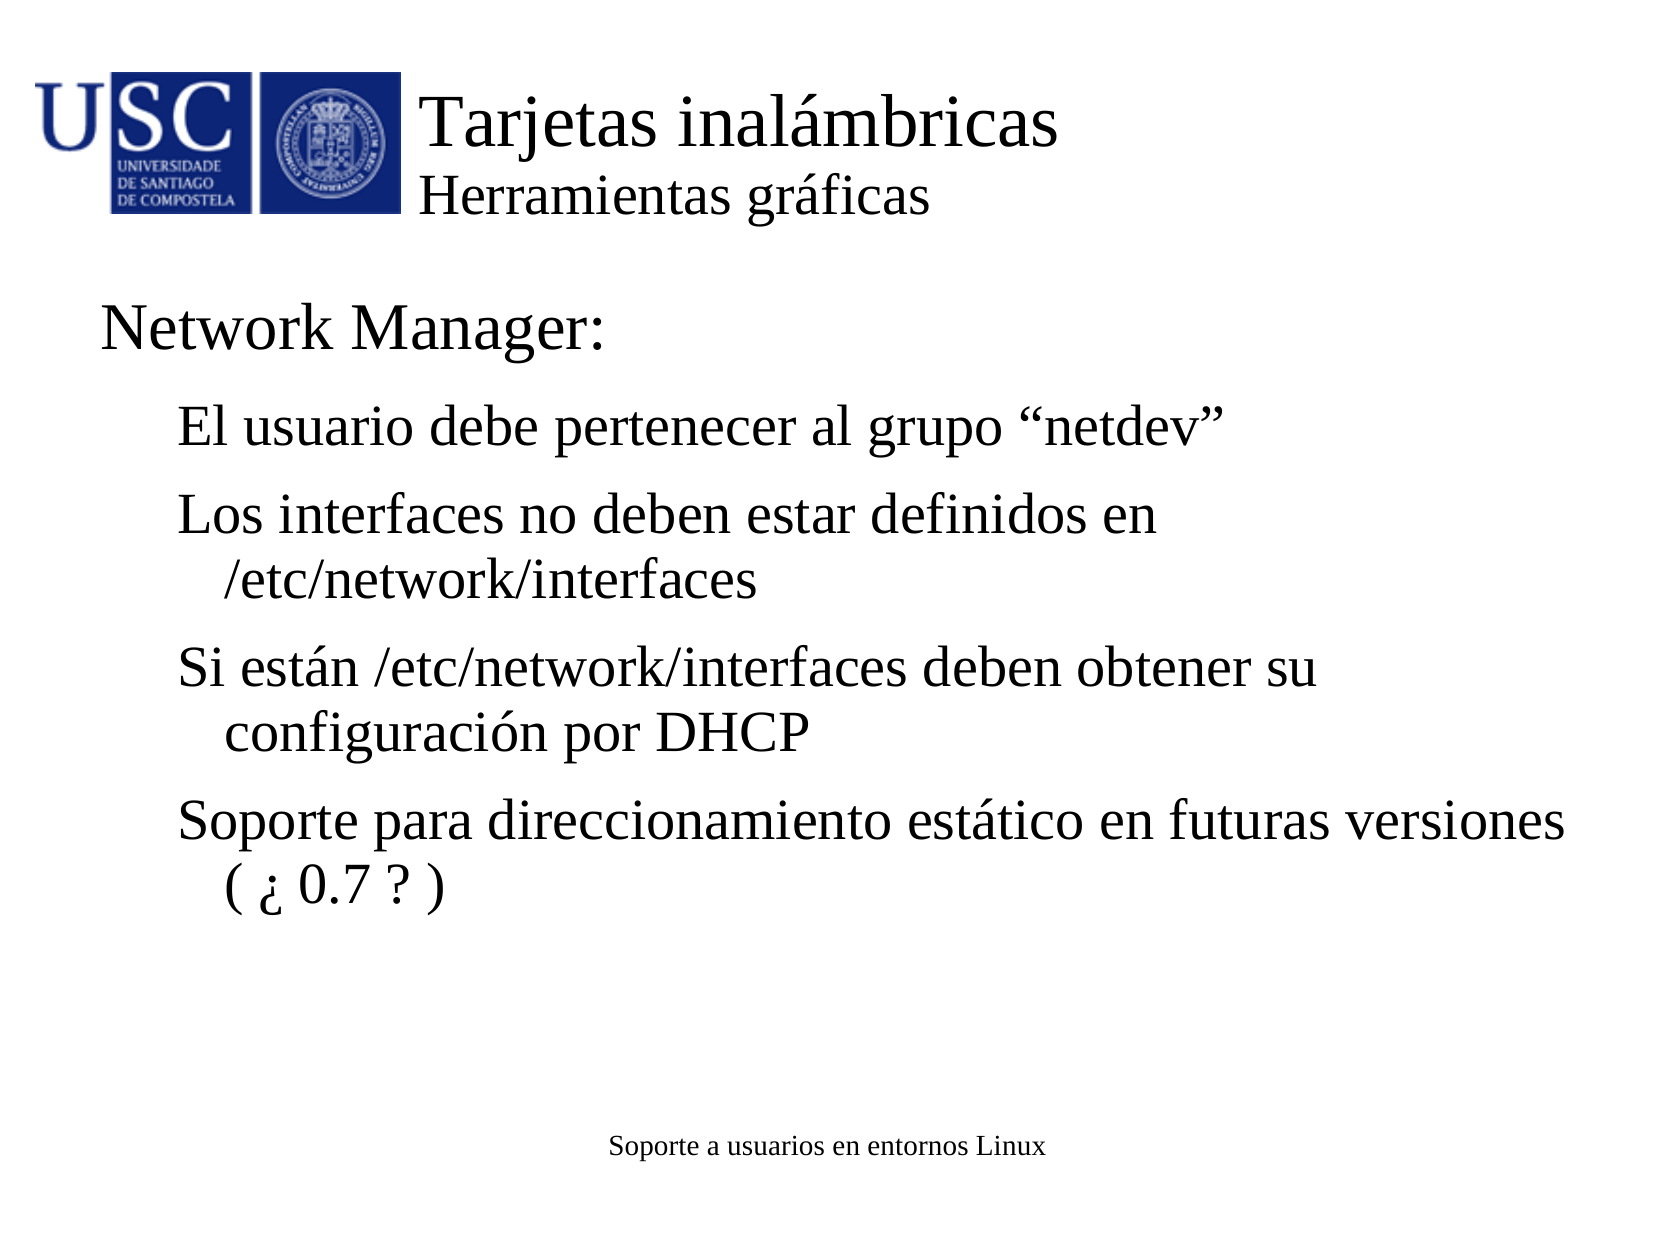

# Tarjetas inalámbricas Herramientas gráficas
Network Manager:
El usuario debe pertenecer al grupo “netdev”
Los interfaces no deben estar definidos en /etc/network/interfaces
Si están /etc/network/interfaces deben obtener su configuración por DHCP
Soporte para direccionamiento estático en futuras versiones ( ¿ 0.7 ? )